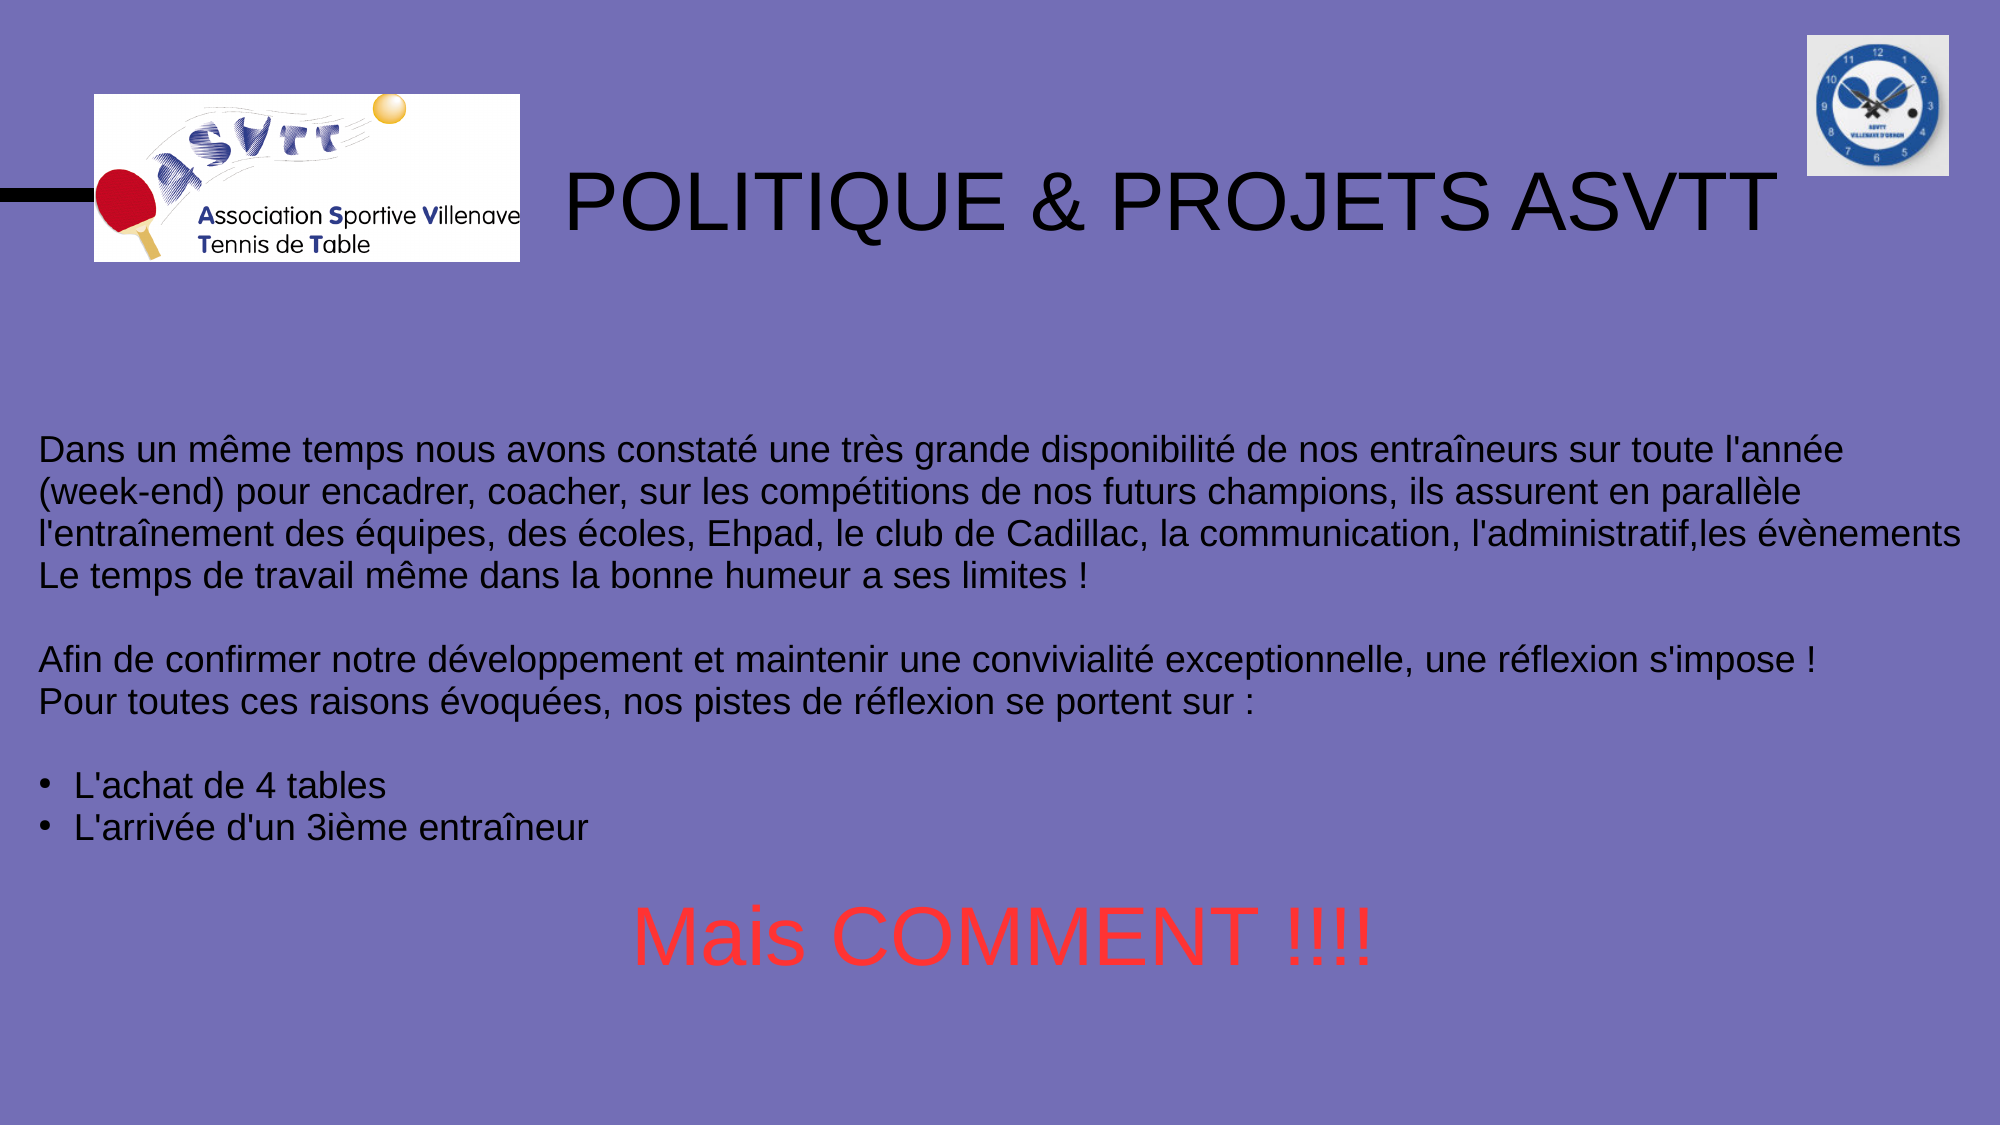

POLITIQUE & PROJETS ASVTT
Dans un même temps nous avons constaté une très grande disponibilité de nos entraîneurs sur toute l'année
(week-end) pour encadrer, coacher, sur les compétitions de nos futurs champions, ils assurent en parallèle l'entraînement des équipes, des écoles, Ehpad, le club de Cadillac, la communication, l'administratif,les évènements
Le temps de travail même dans la bonne humeur a ses limites !
Afin de confirmer notre développement et maintenir une convivialité exceptionnelle, une réflexion s'impose !
Pour toutes ces raisons évoquées, nos pistes de réflexion se portent sur :
L'achat de 4 tables
L'arrivée d'un 3ième entraîneur
Mais COMMENT !!!!